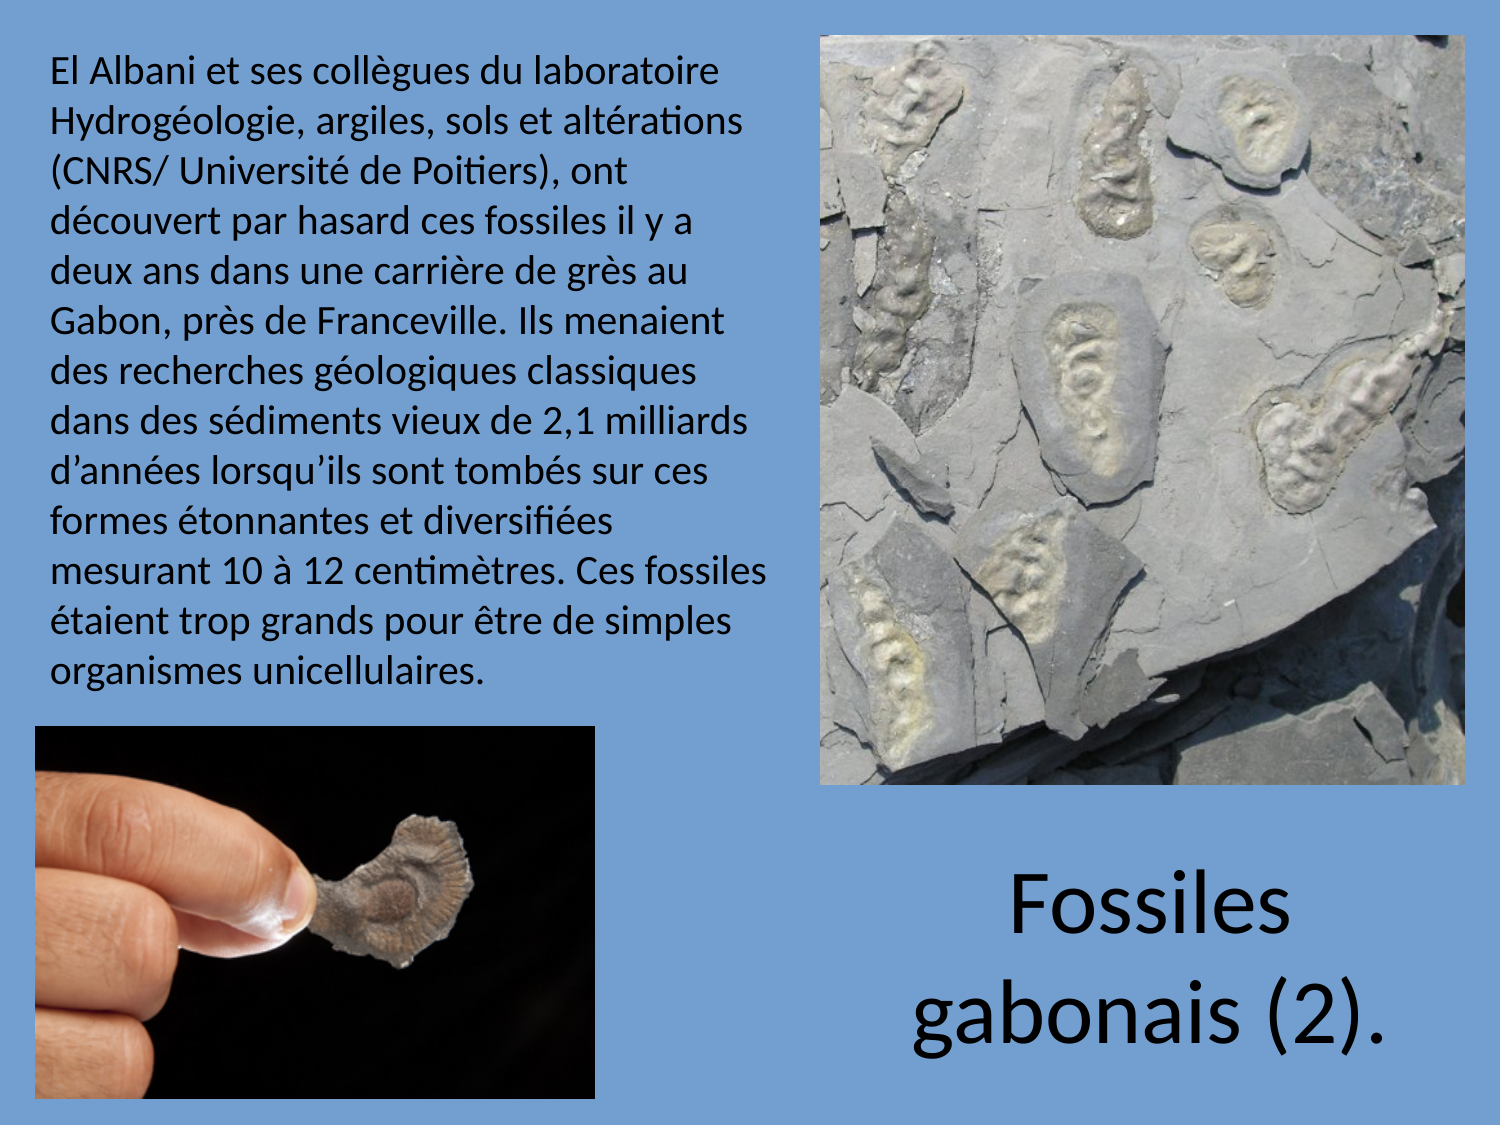

El Albani et ses collègues du laboratoire Hydrogéologie, argiles, sols et altérations (CNRS/ Université de Poitiers), ont découvert par hasard ces fossiles il y a deux ans dans une carrière de grès au Gabon, près de Franceville. Ils menaient des recherches géologiques classiques dans des sédiments vieux de 2,1 milliards d’années lorsqu’ils sont tombés sur ces formes étonnantes et diversifiées mesurant 10 à 12 centimètres. Ces fossiles étaient trop grands pour être de simples organismes unicellulaires.
Fossiles gabonais (2).